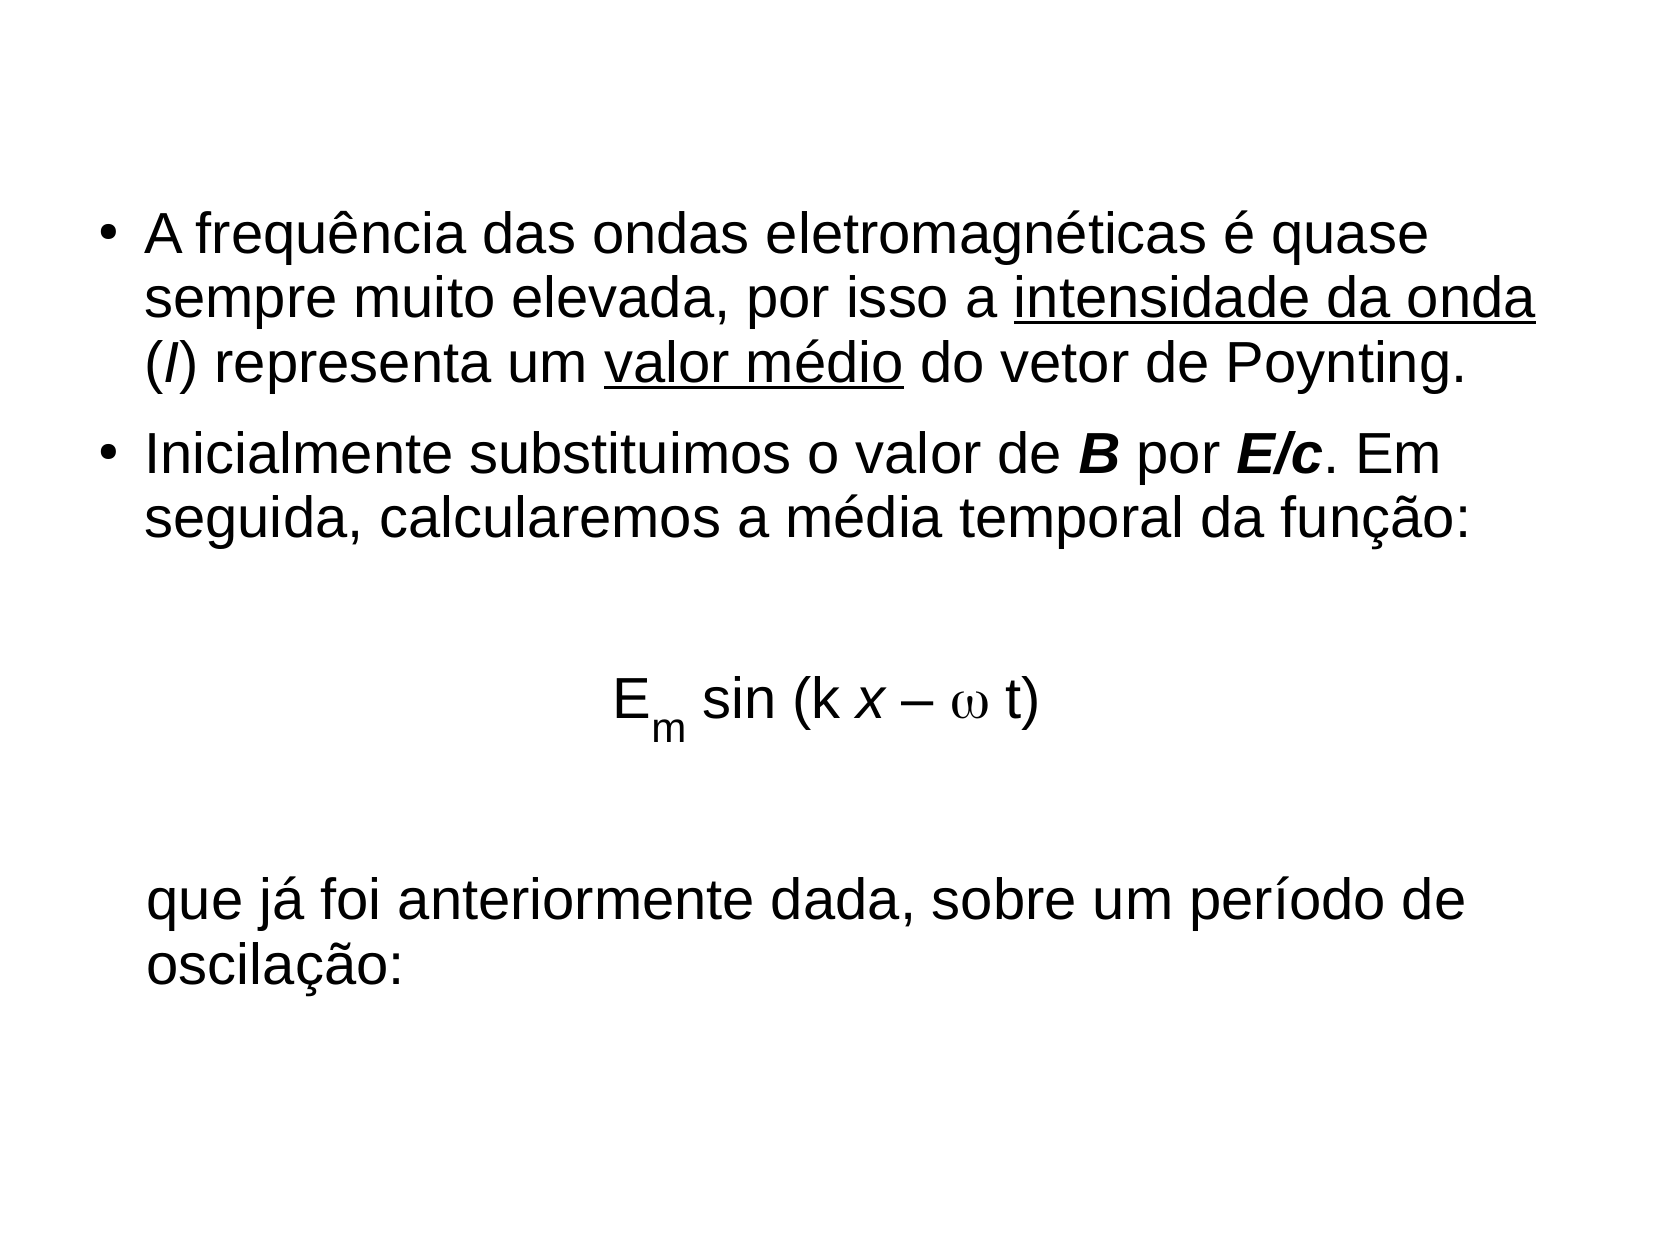

#
A frequência das ondas eletromagnéticas é quase sempre muito elevada, por isso a intensidade da onda (I) representa um valor médio do vetor de Poynting.
Inicialmente substituimos o valor de B por E/c. Em seguida, calcularemos a média temporal da função:
Em sin (k x – w t)
que já foi anteriormente dada, sobre um período de oscilação: